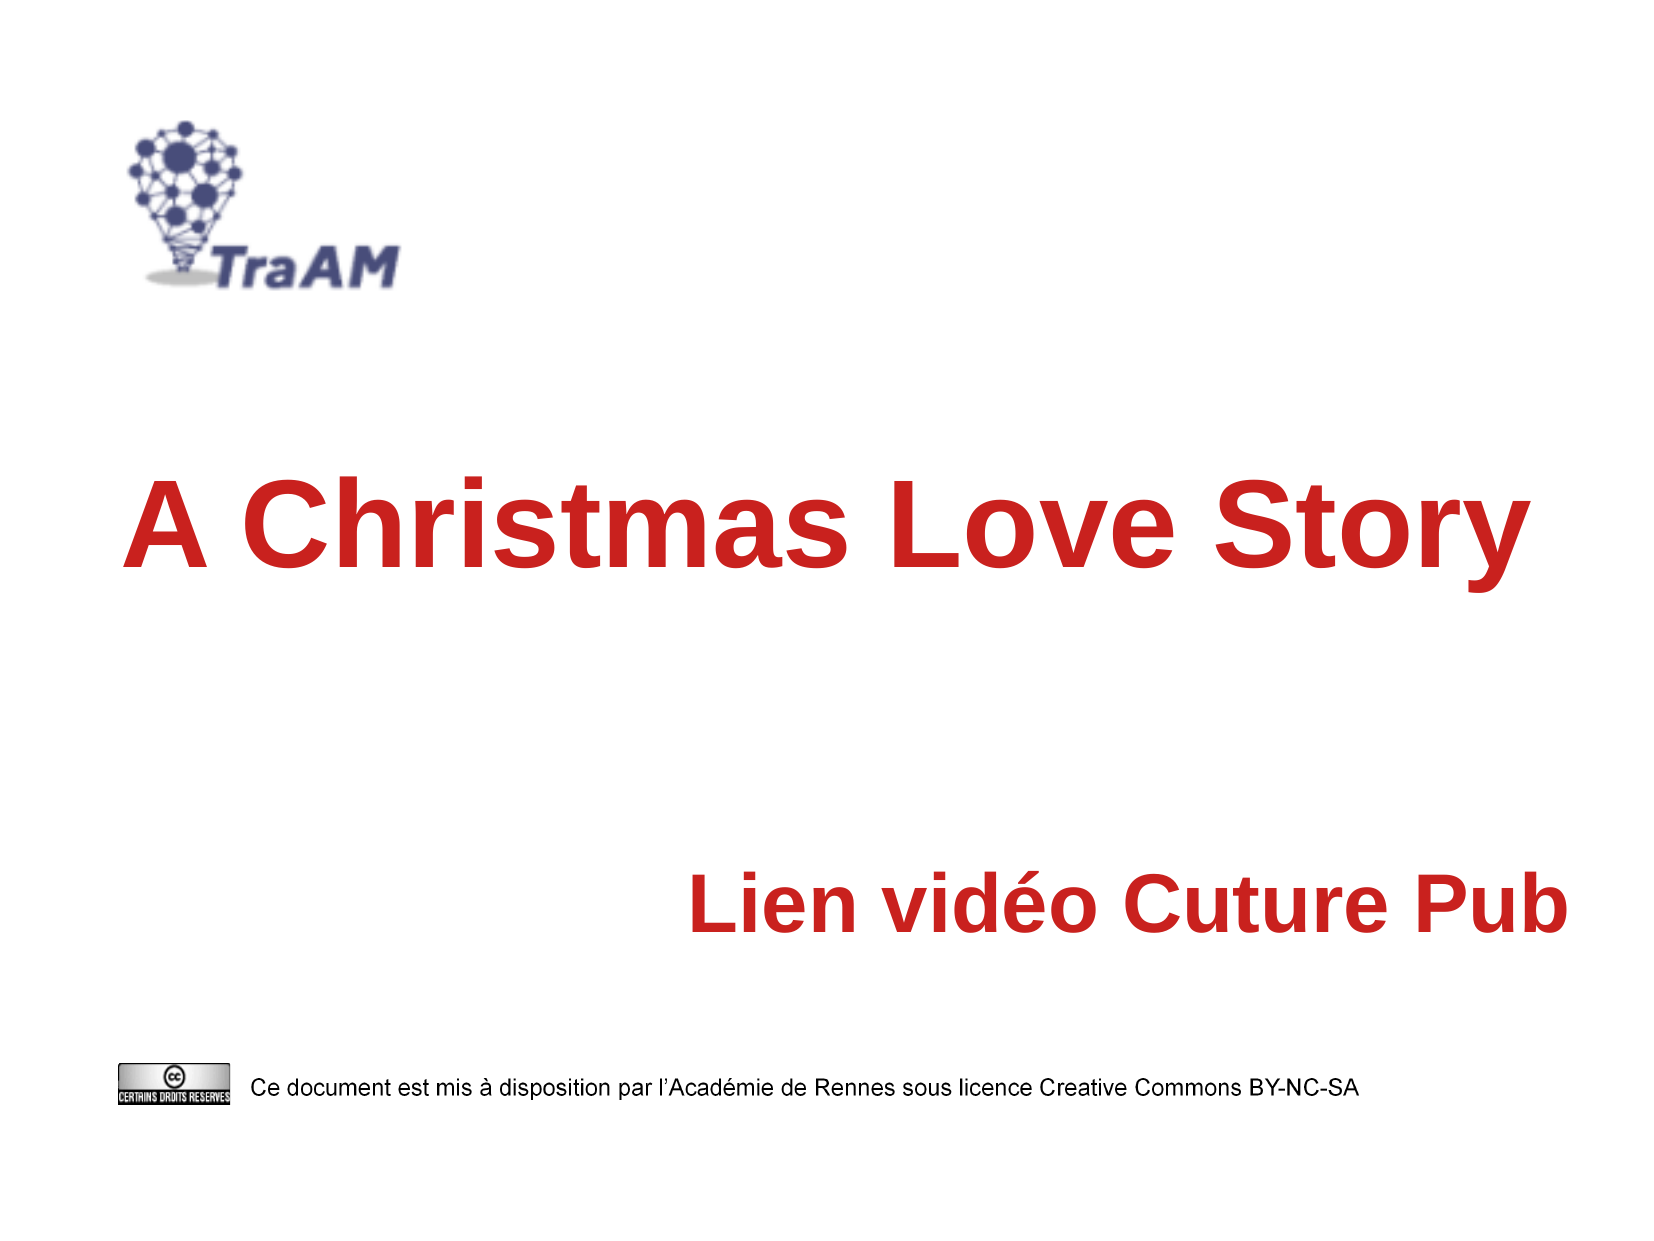

# A Christmas Love Story
Lien vidéo Cuture Pub